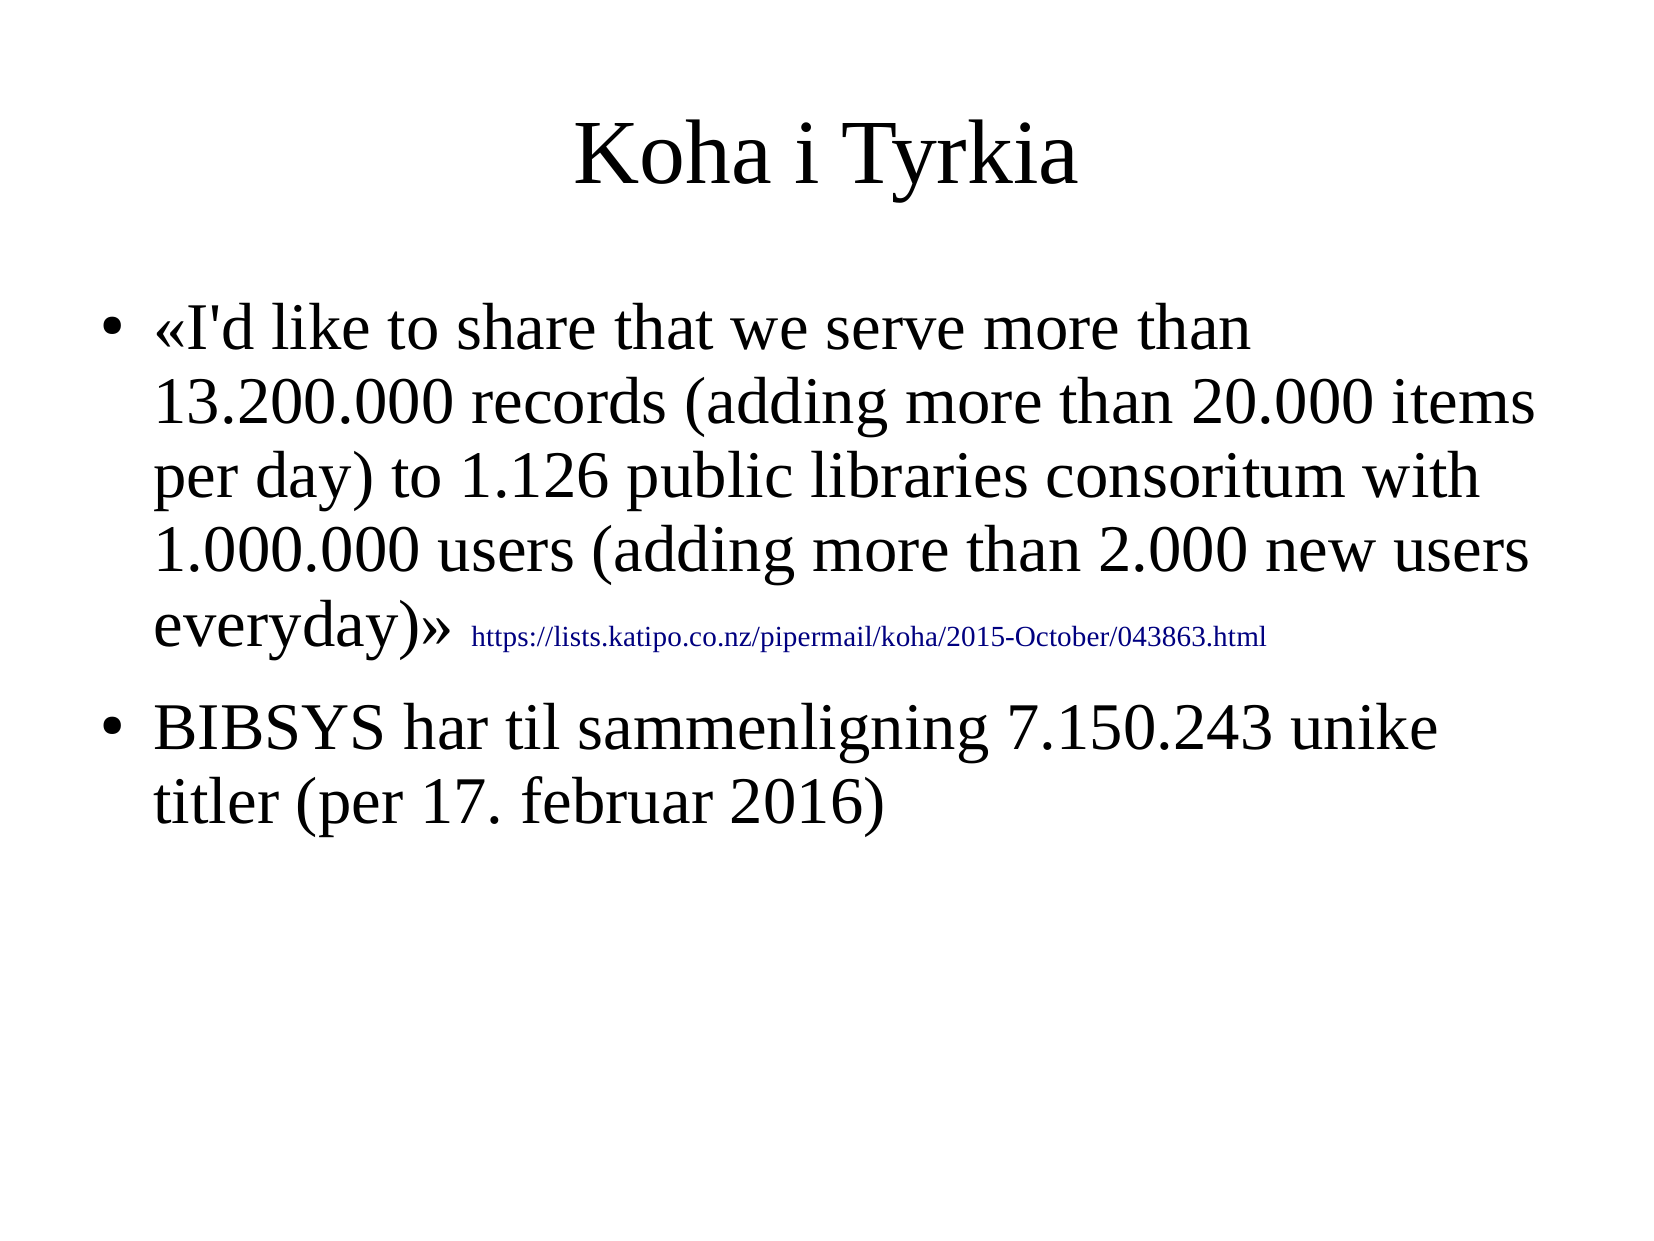

# Koha i Tyrkia
«I'd like to share that we serve more than 13.200.000 records (adding more than 20.000 items per day) to 1.126 public libraries consoritum with 1.000.000 users (adding more than 2.000 new users everyday)» https://lists.katipo.co.nz/pipermail/koha/2015-October/043863.html
BIBSYS har til sammenligning 7.150.243 unike titler (per 17. februar 2016)